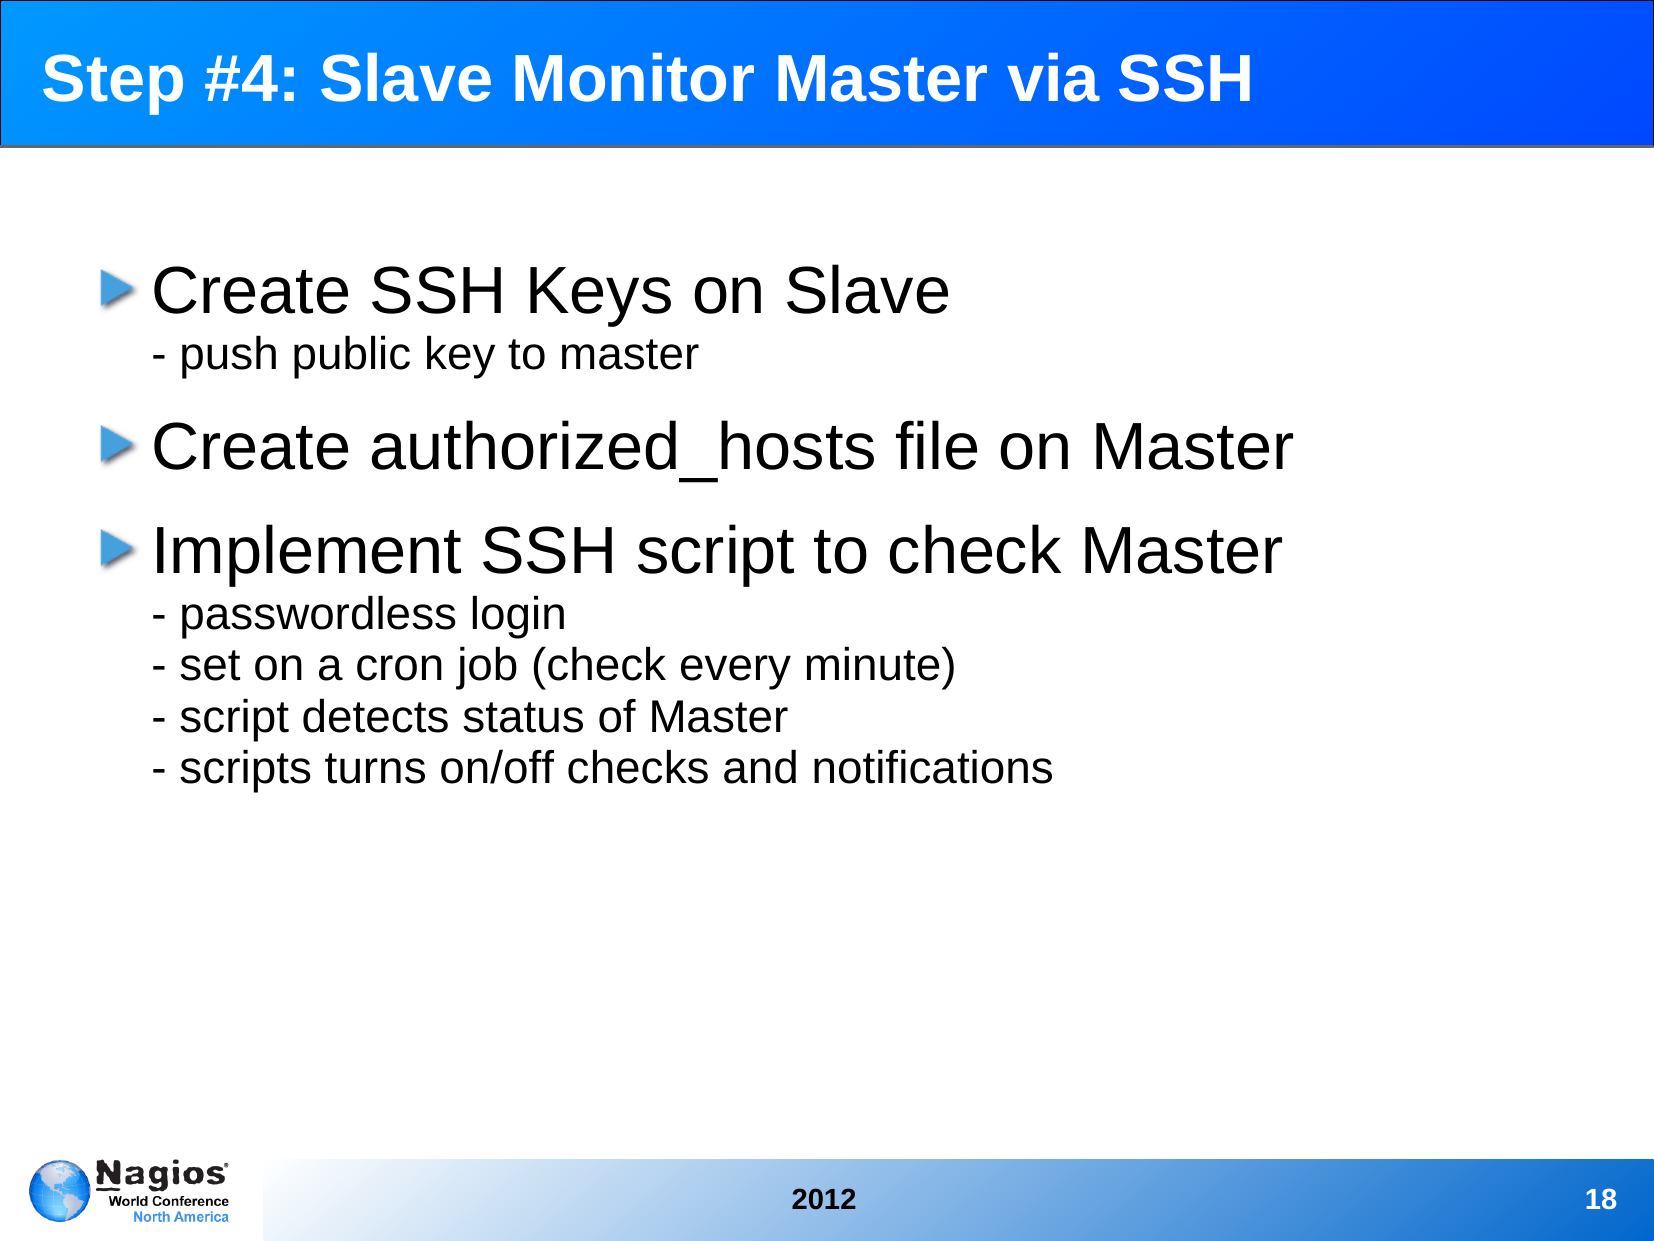

# Step #4: Slave Monitor Master via SSH
Create SSH Keys on Slave
- push public key to master
Create authorized_hosts file on Master
Implement SSH script to check Master
- passwordless login
- set on a cron job (check every minute)
- script detects status of Master
- scripts turns on/off checks and notifications
2011
18